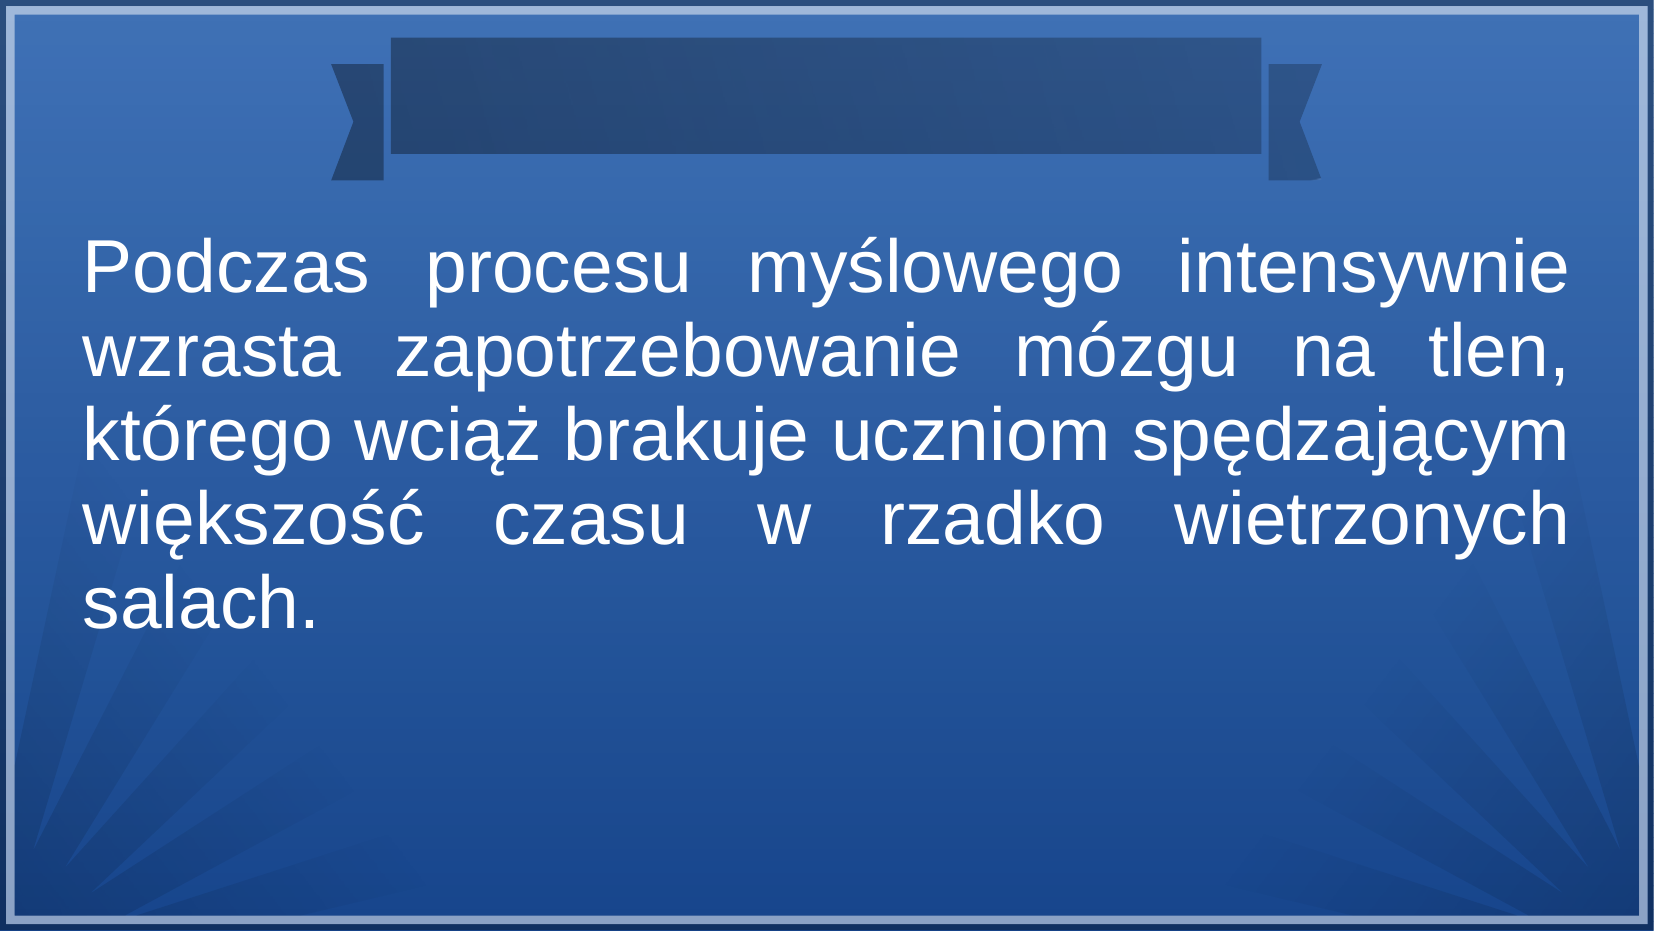

#
Podczas procesu myślowego intensywnie wzrasta zapotrzebowanie mózgu na tlen, którego wciąż brakuje uczniom spędzającym większość czasu w rzadko wietrzonych salach.